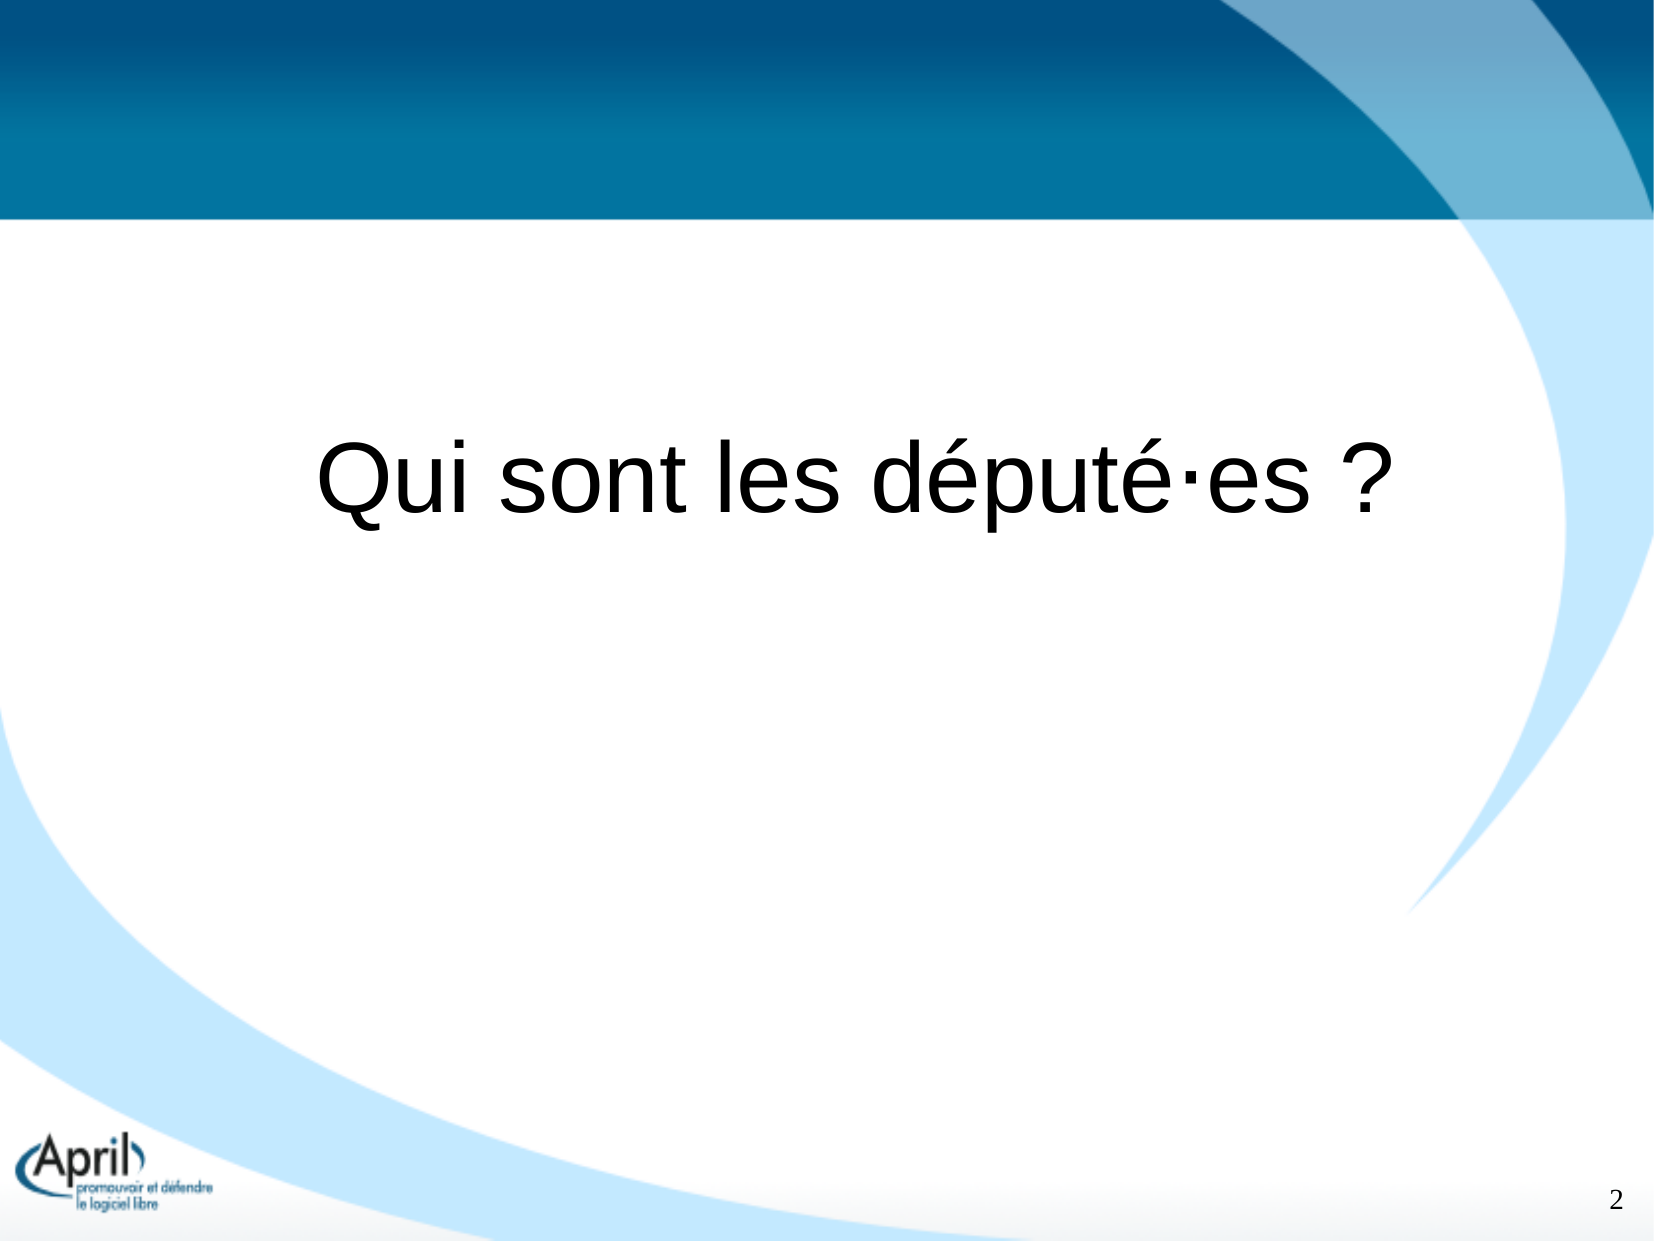

#
Qui sont les député⋅es ?
2